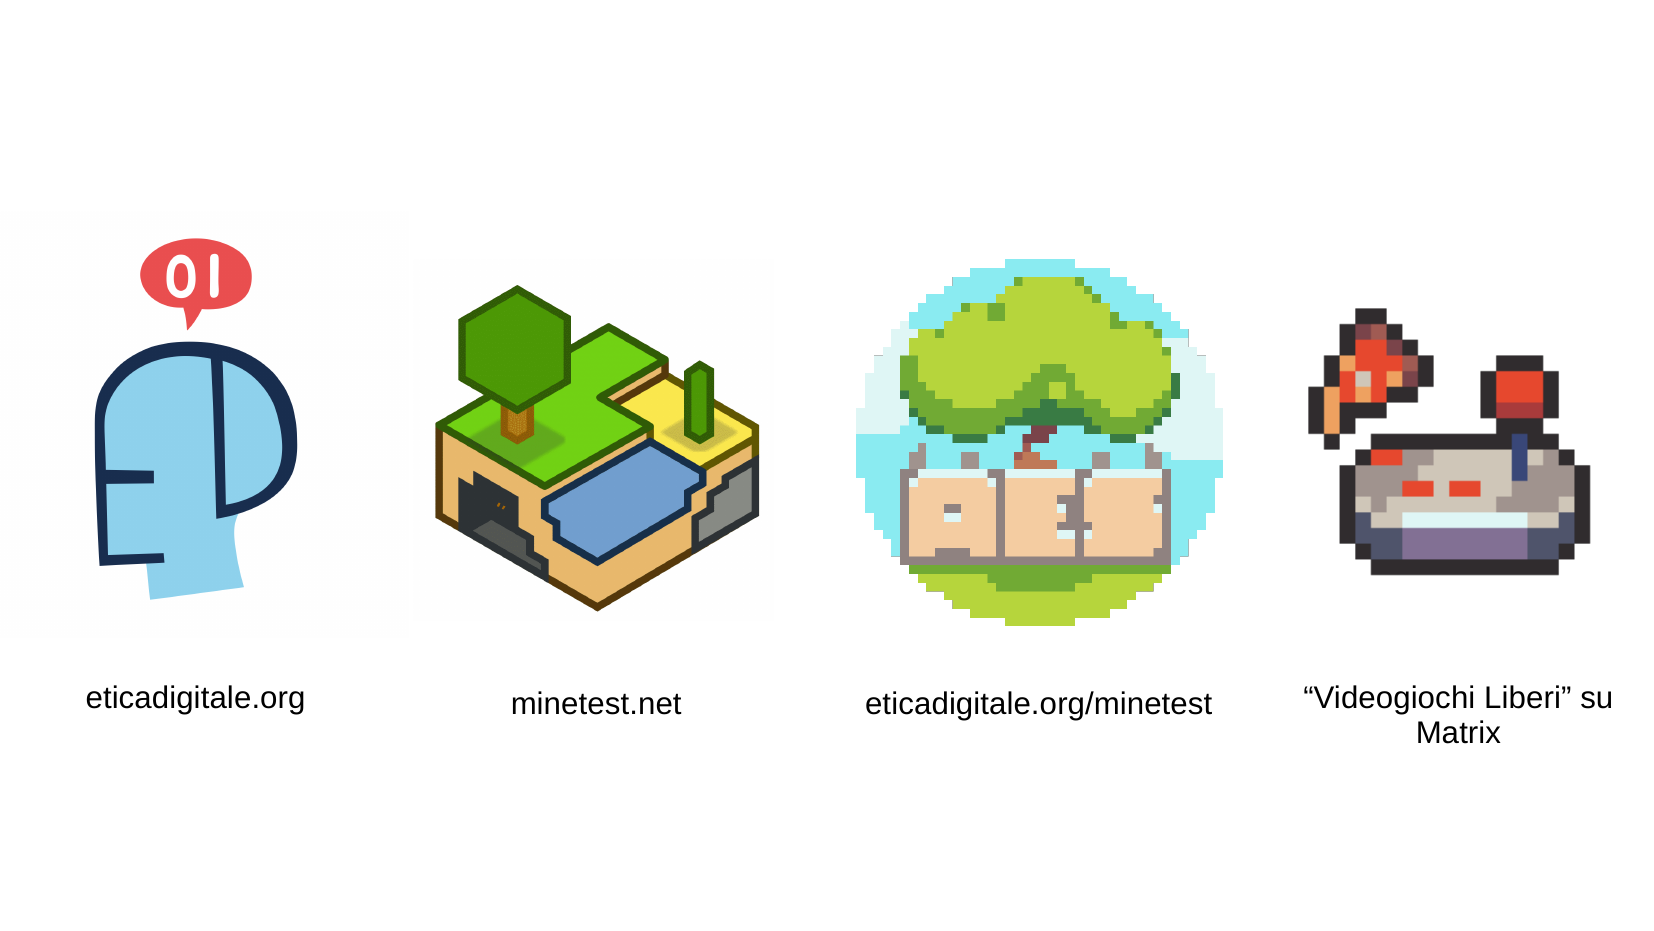

eticadigitale.org
“Videogiochi Liberi” su Matrix
minetest.net
eticadigitale.org/minetest